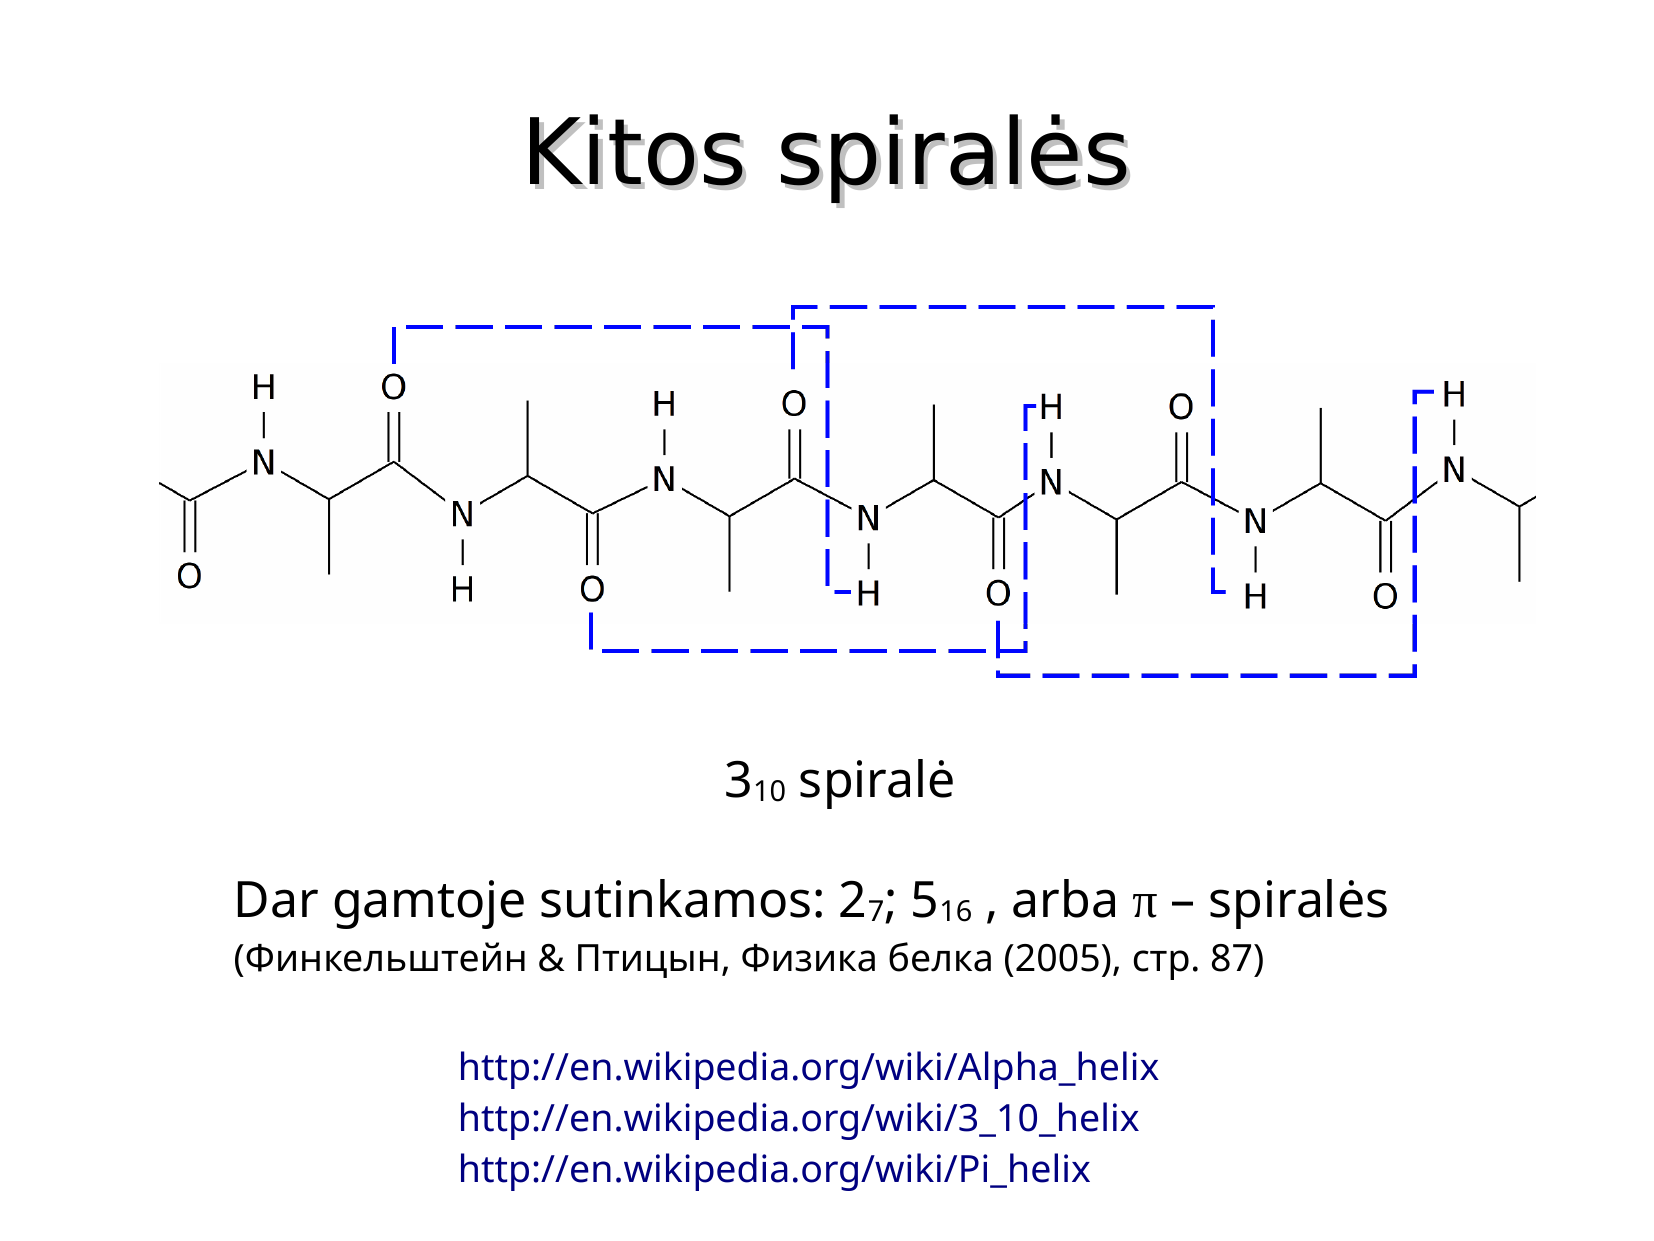

# Kitos spiralės
310 spiralė
Dar gamtoje sutinkamos: 27; 516 , arba π – spiralės
(Финкельштейн & Птицын, Физика белка (2005), стр. 87)
http://en.wikipedia.org/wiki/Alpha_helix
http://en.wikipedia.org/wiki/3_10_helix
http://en.wikipedia.org/wiki/Pi_helix